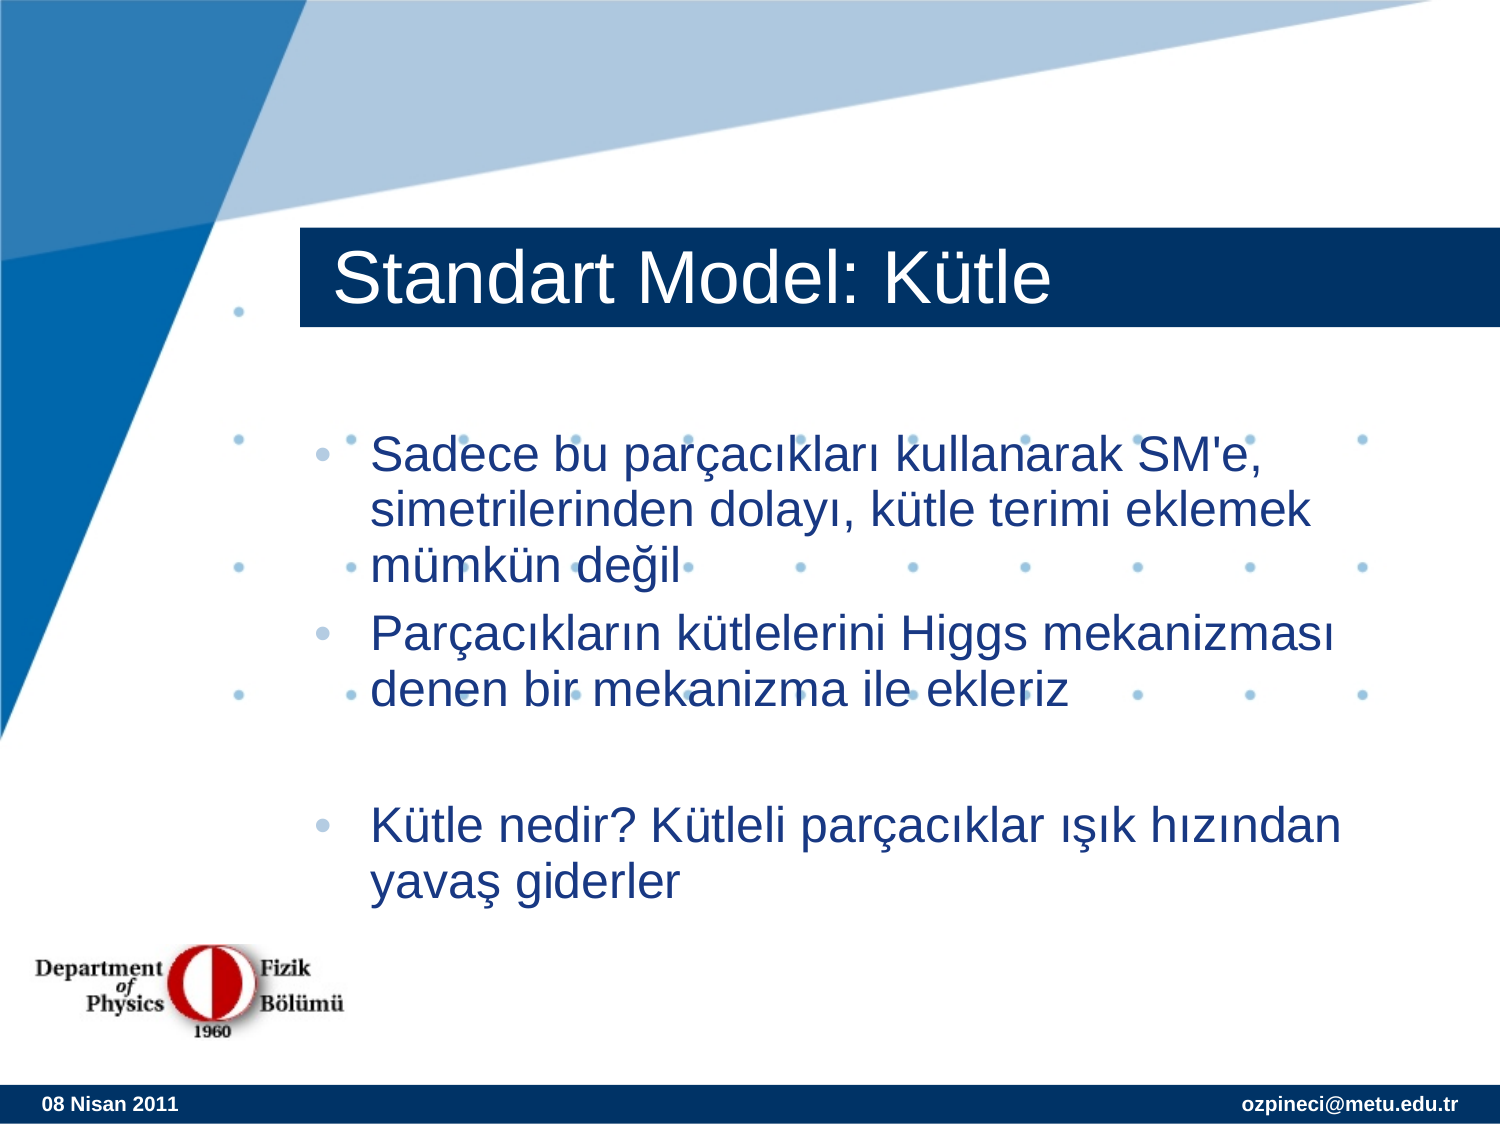

# Standart Model: Kütle
Sadece bu parçacıkları kullanarak SM'e, simetrilerinden dolayı, kütle terimi eklemek mümkün değil
Parçacıkların kütlelerini Higgs mekanizması denen bir mekanizma ile ekleriz
Kütle nedir? Kütleli parçacıklar ışık hızından yavaş giderler